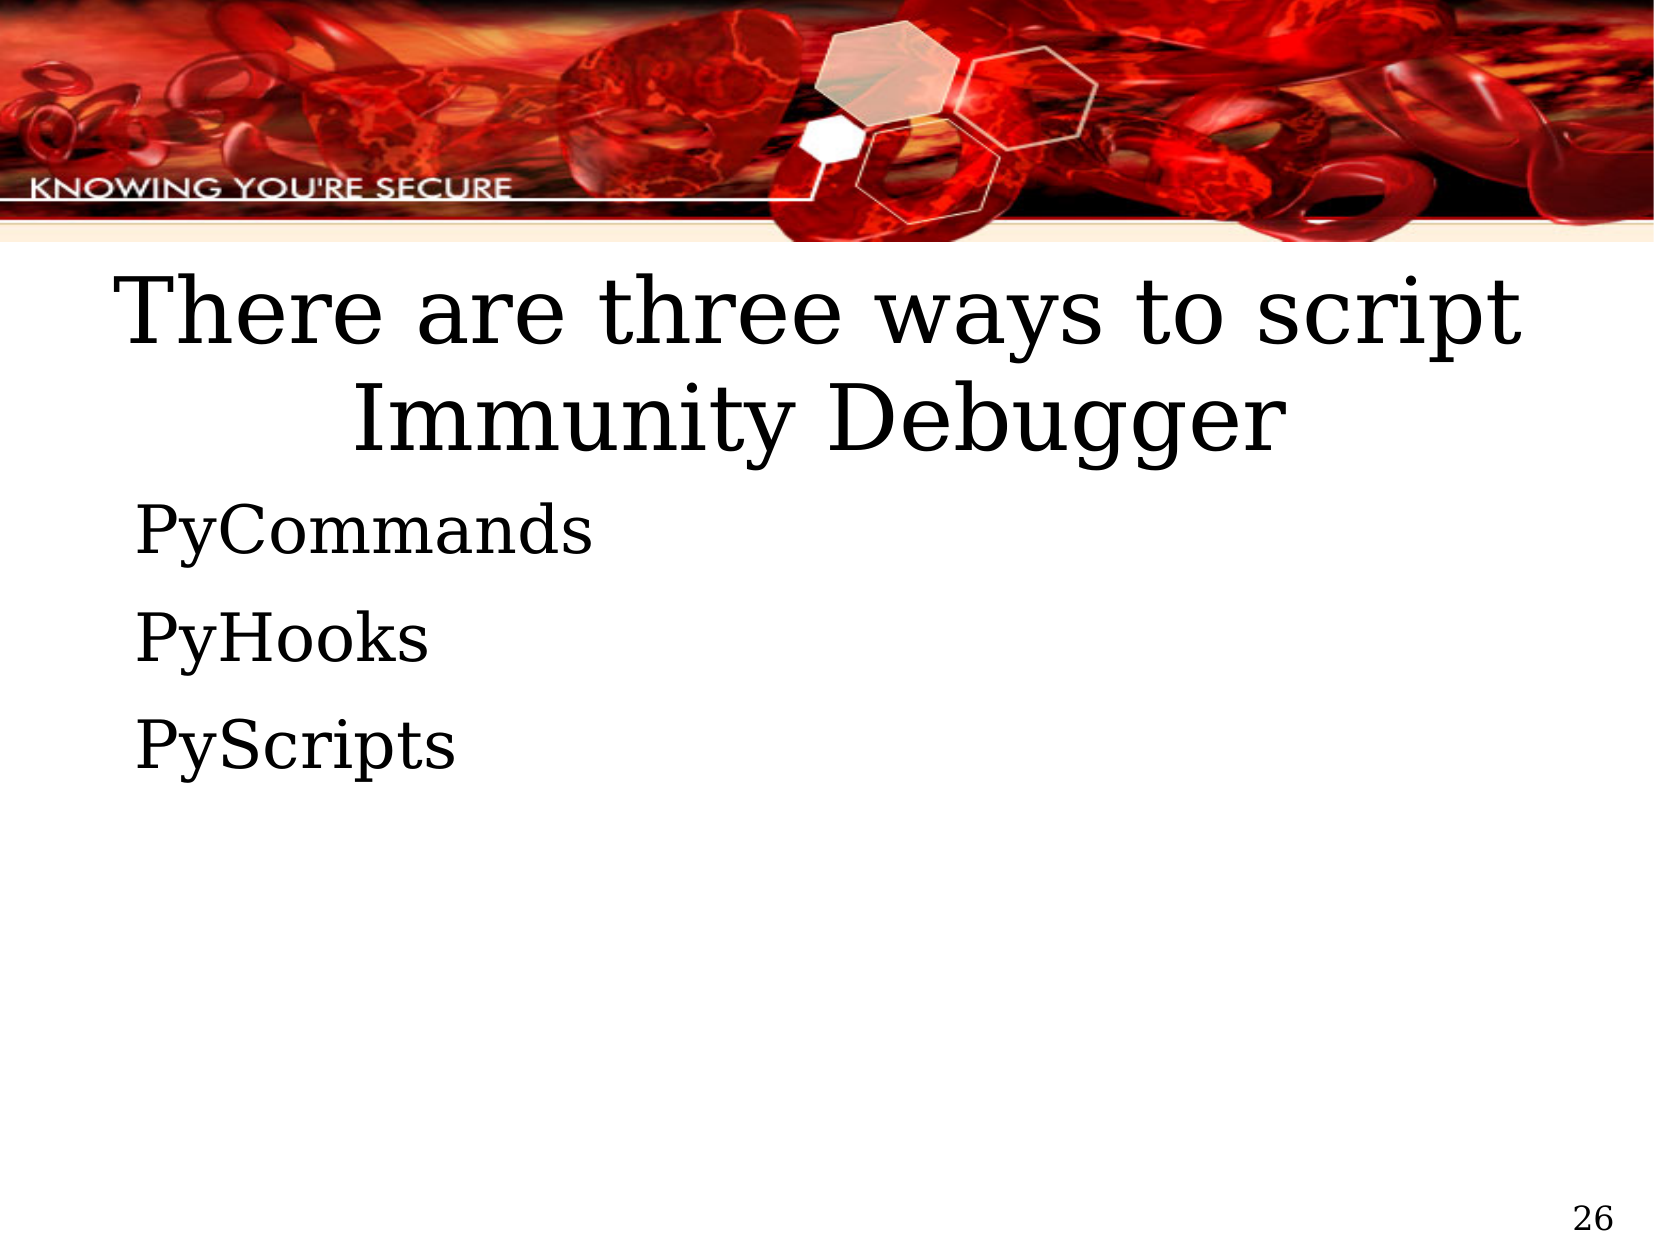

# There are three ways to script Immunity Debugger
PyCommands
PyHooks
PyScripts